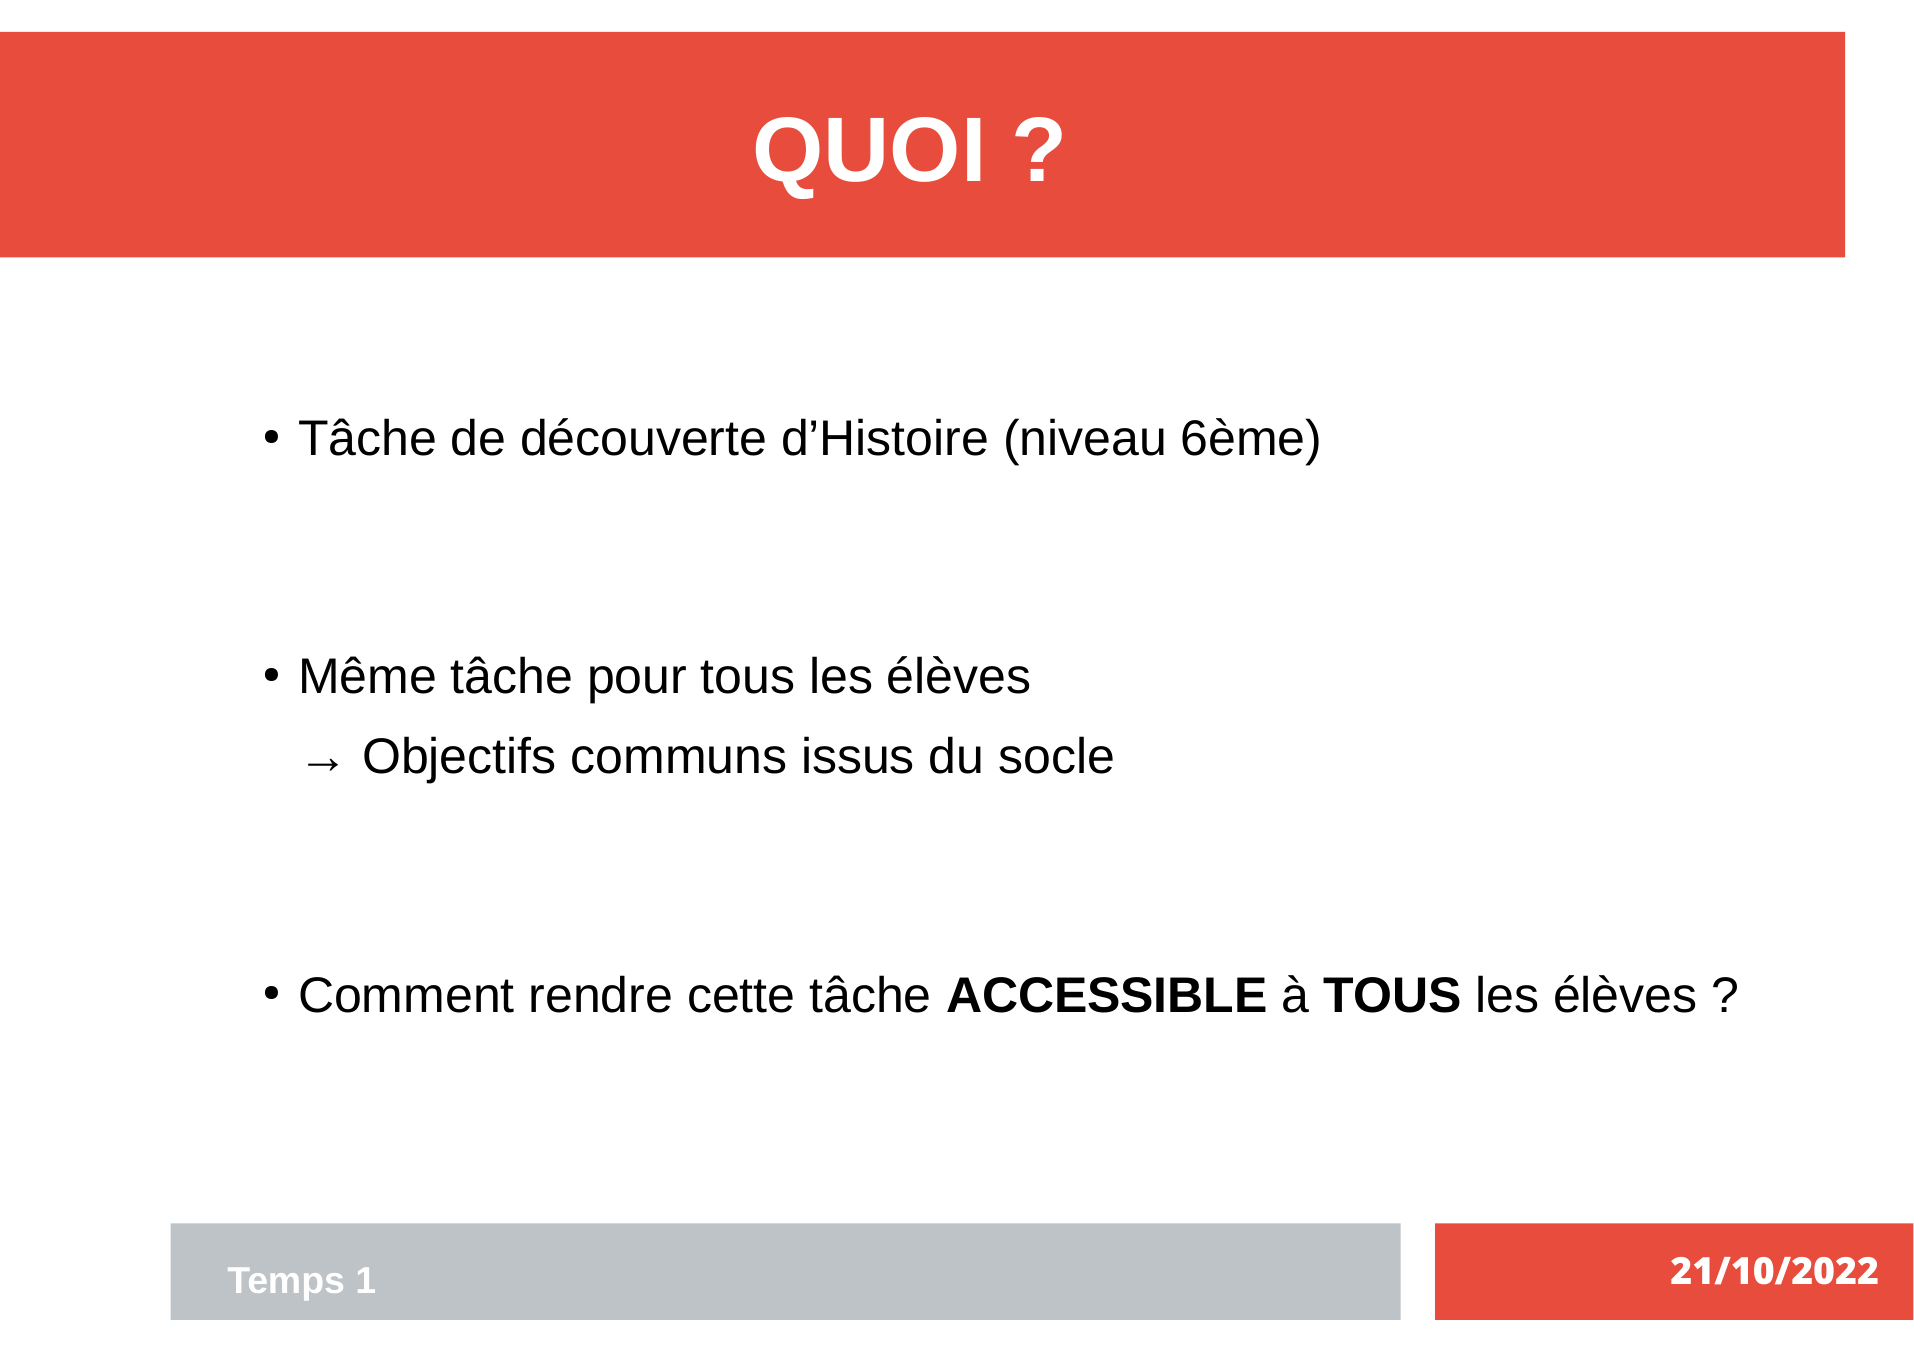

QUOI ?
Tâche de découverte d’Histoire (niveau 6ème)
Même tâche pour tous les élèves
→ Objectifs communs issus du socle
Comment rendre cette tâche ACCESSIBLE à TOUS les élèves ?
21/10/2022
Temps 1